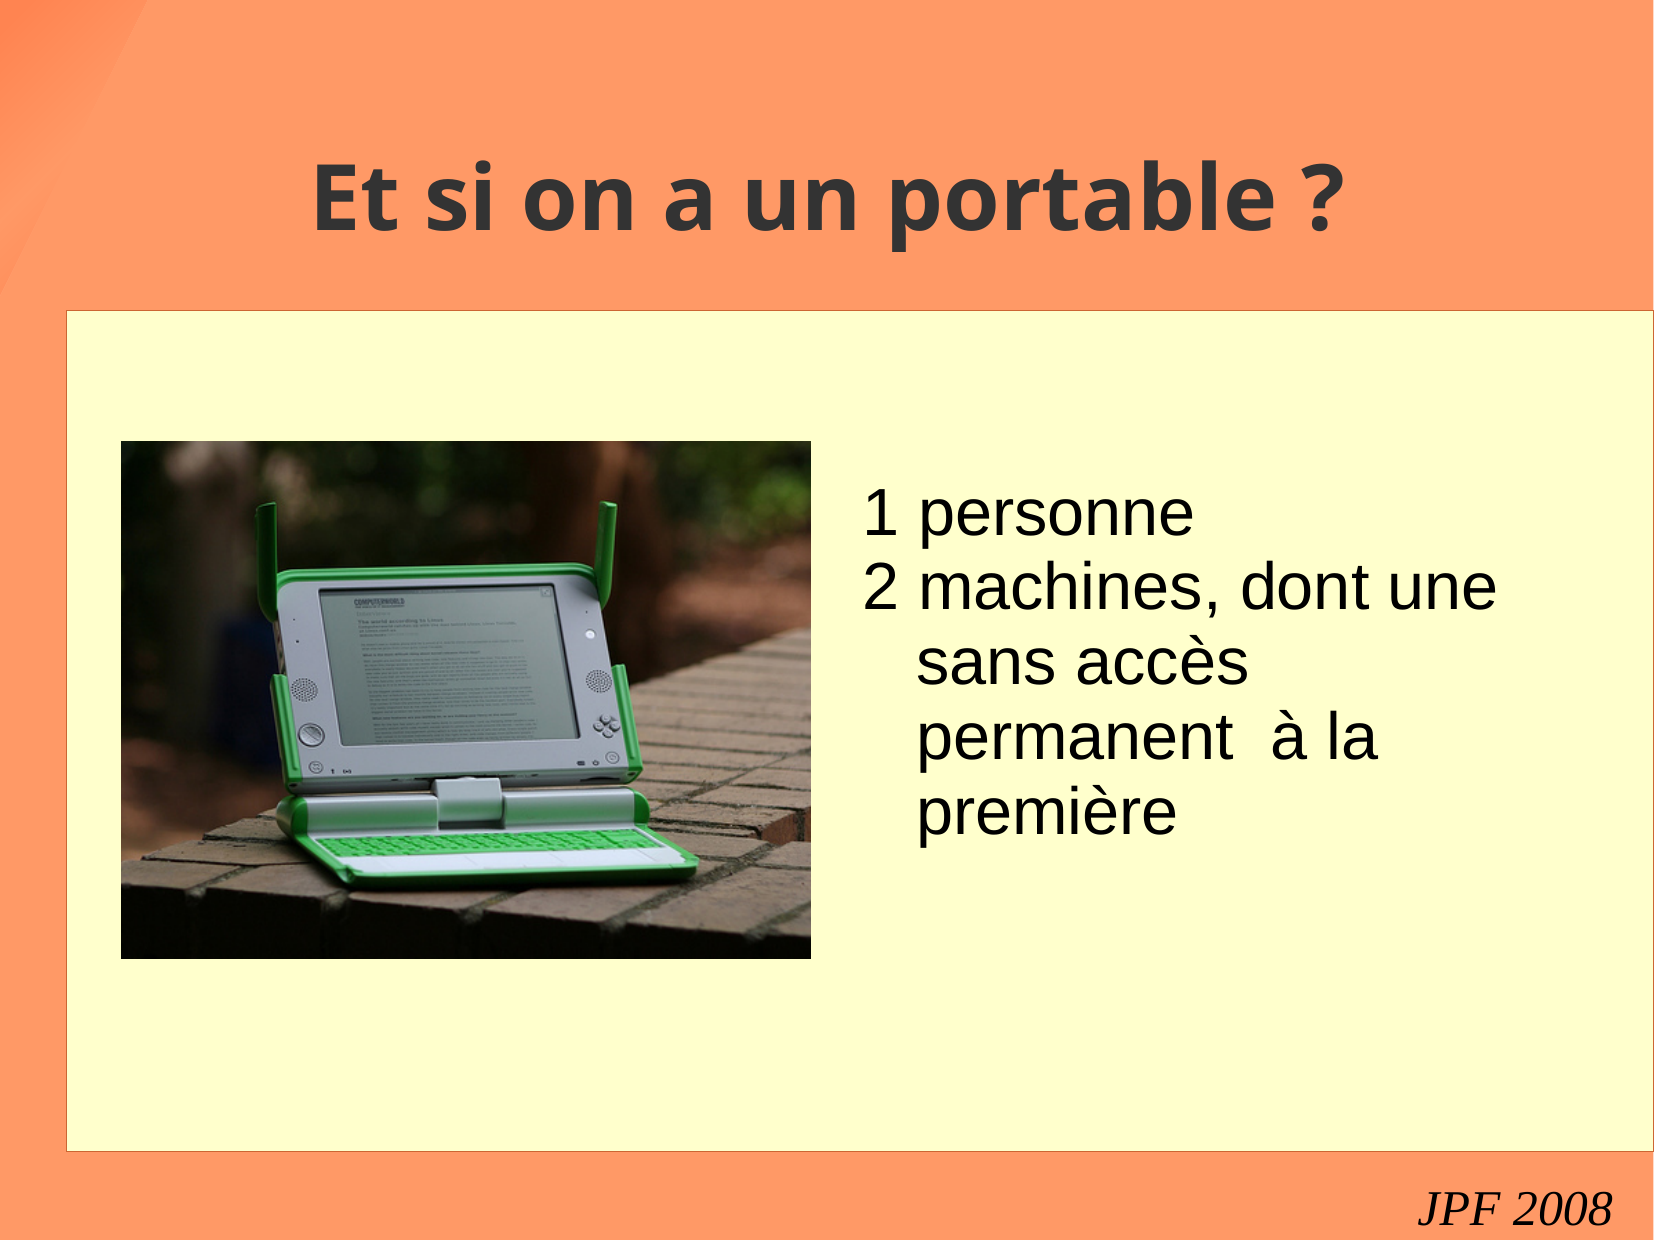

# Et si on a un portable ?
1 personne
2 machines, dont une sans accès permanent à la première